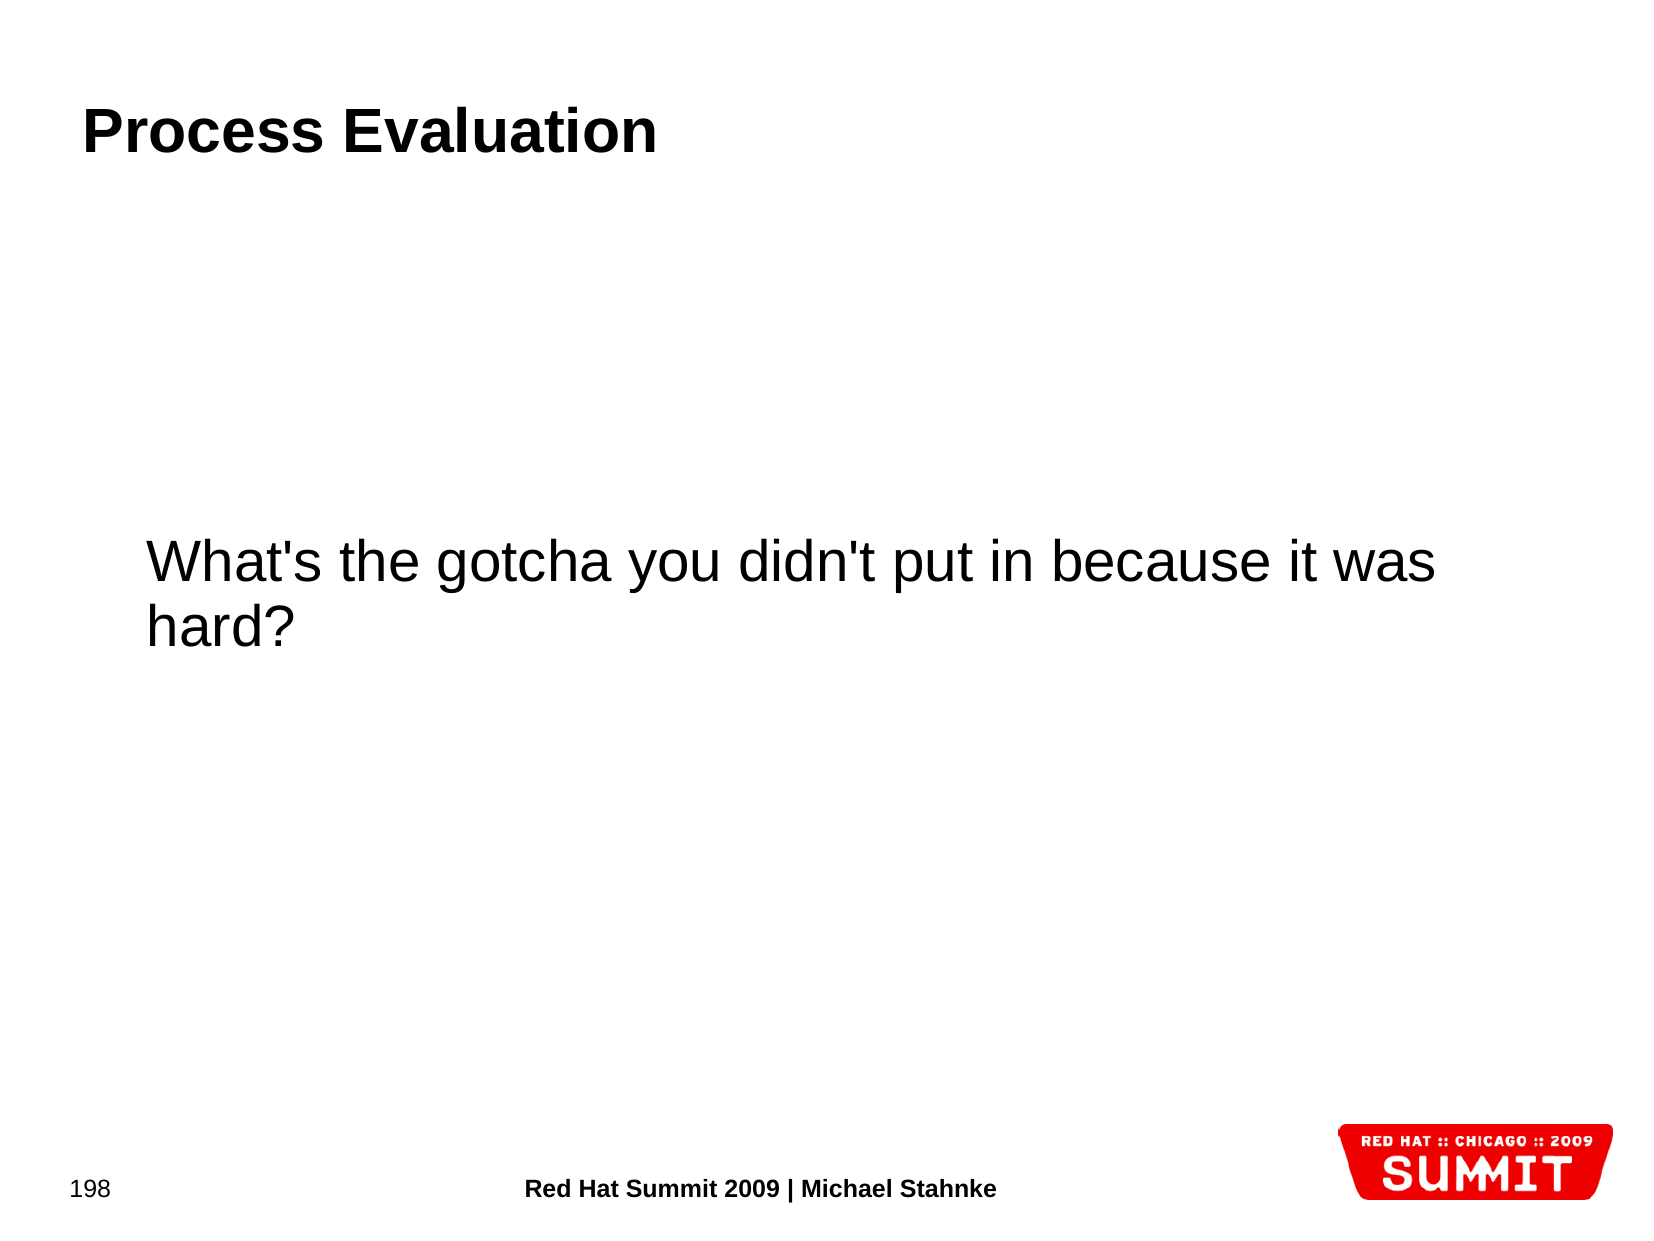

# Process Evaluation
What's the gotcha you didn't put in because it was hard?